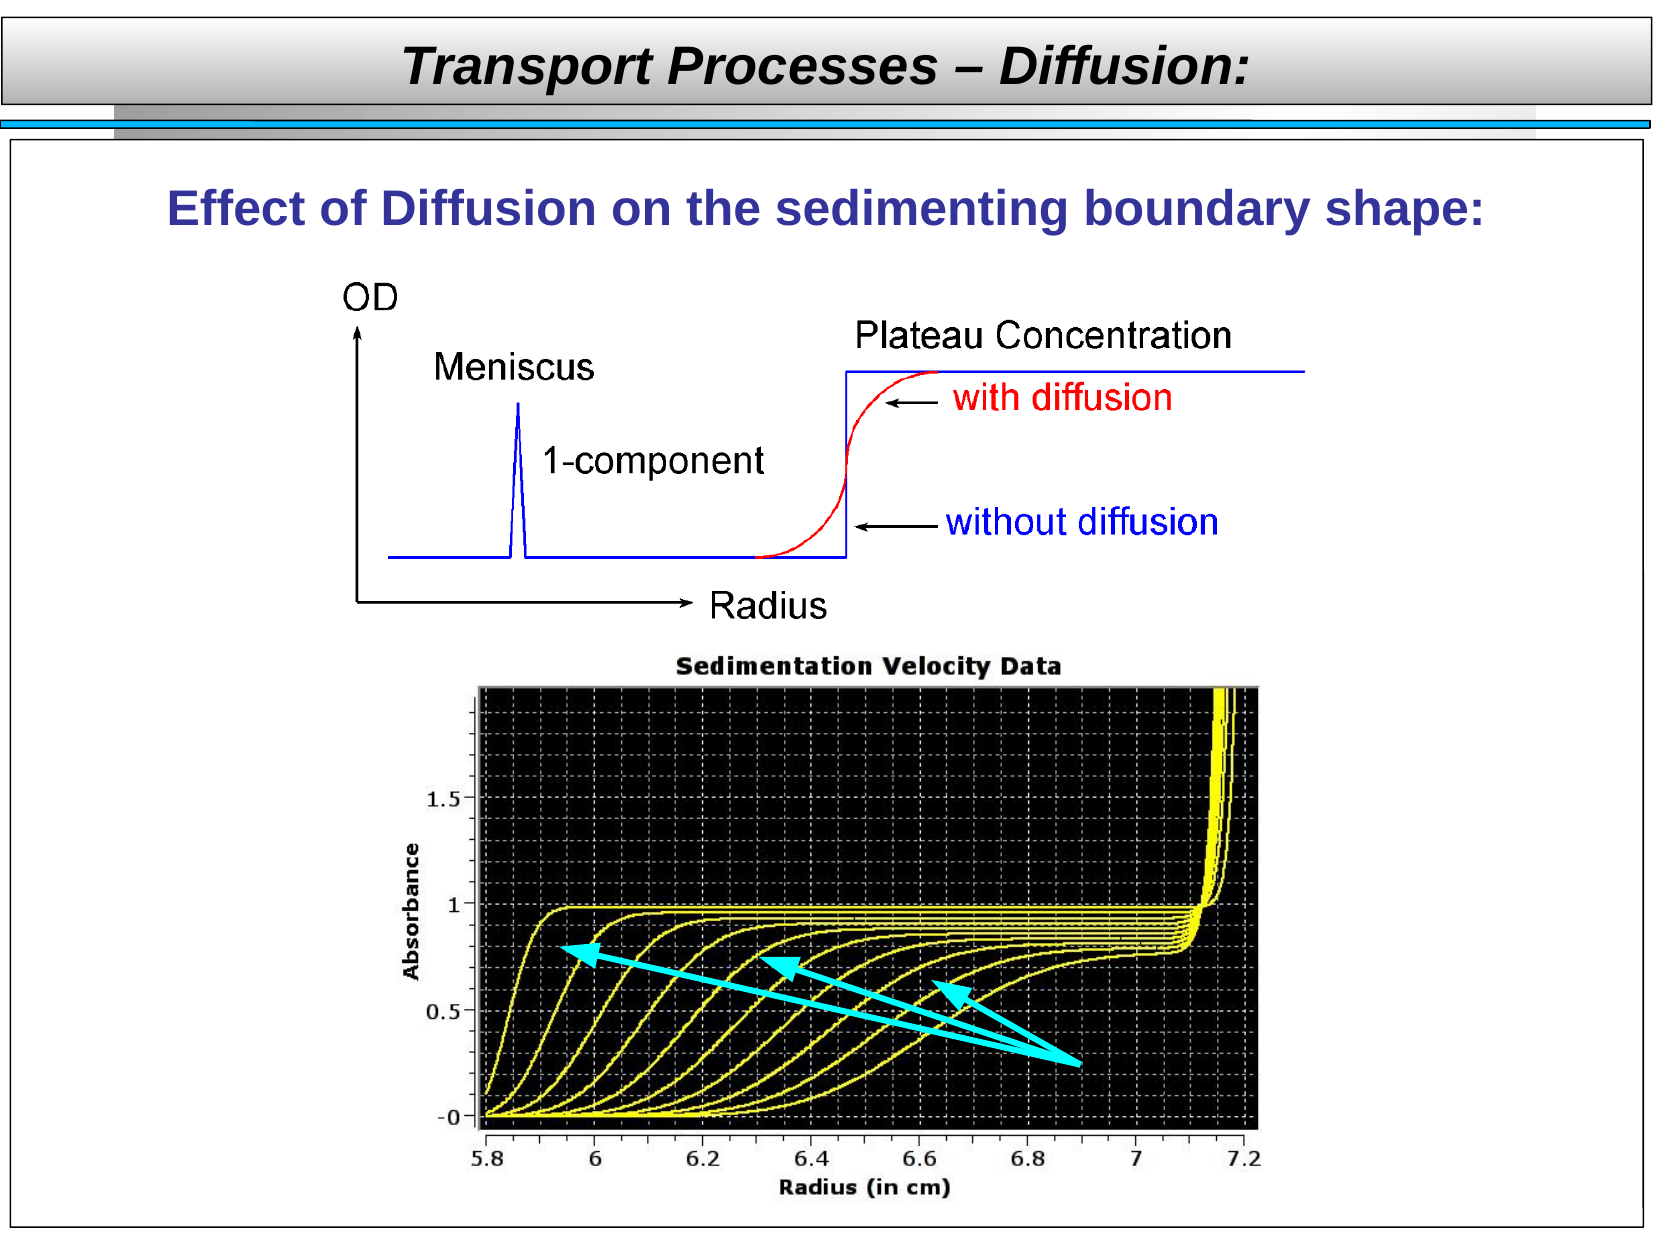

Transport Processes – Diffusion:
# Effect of Diffusion on the sedimenting boundary shape: